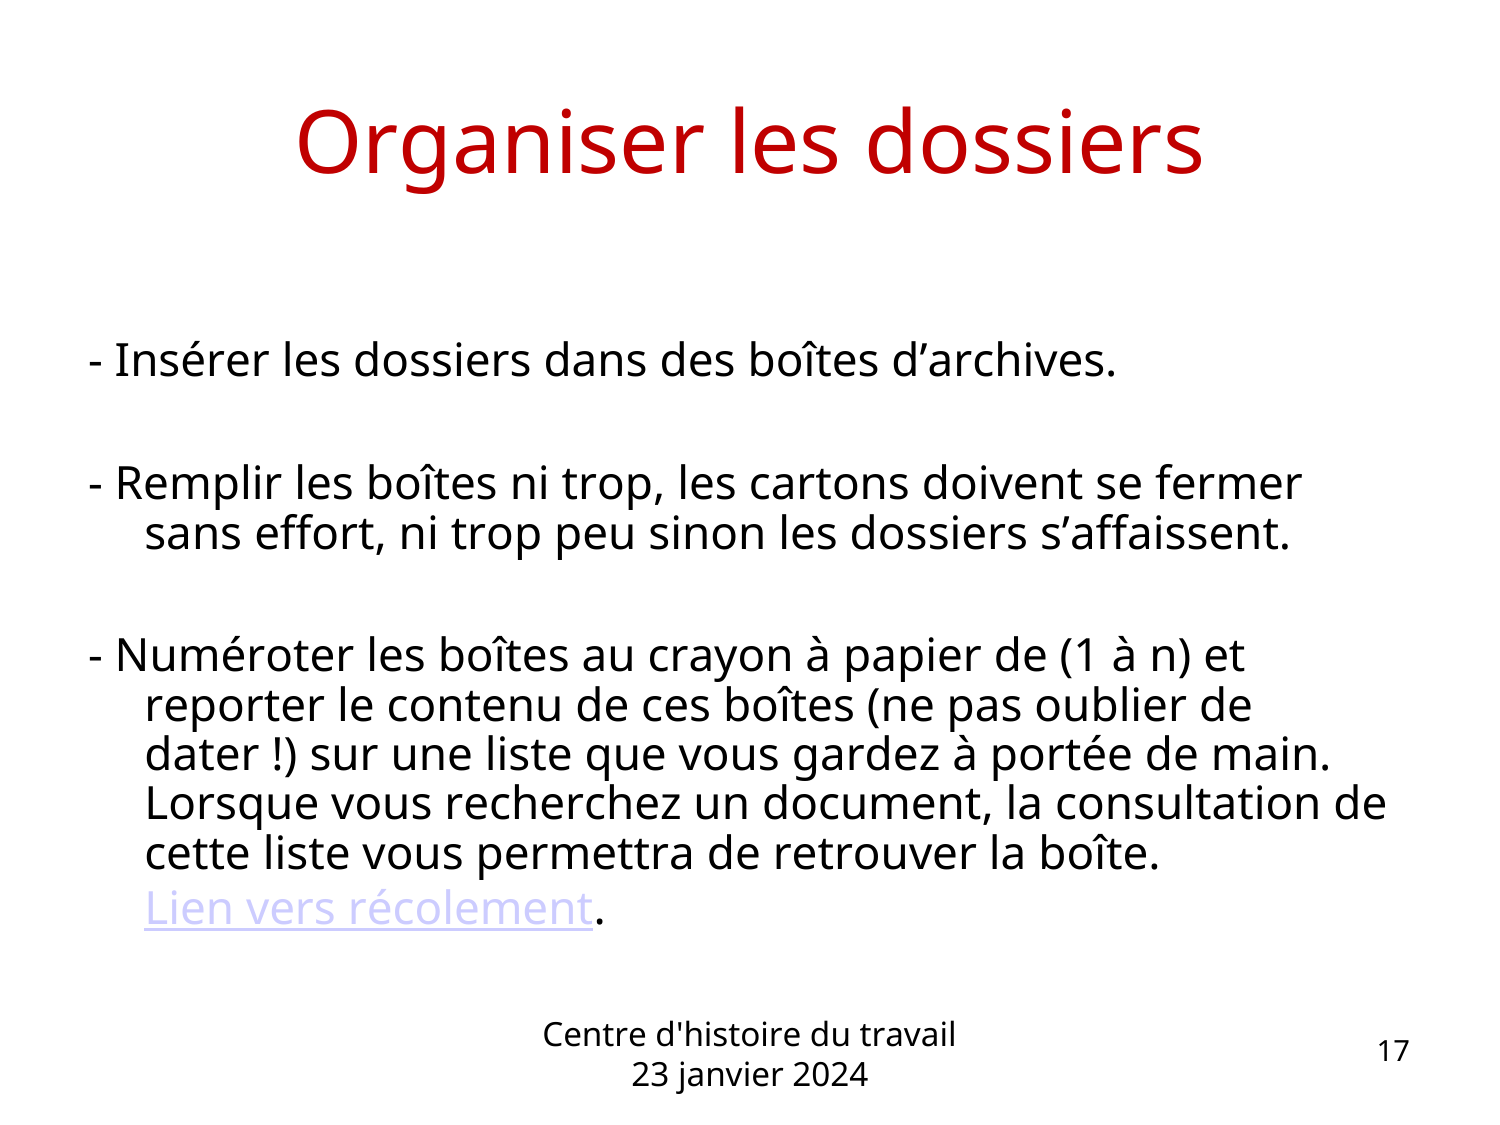

Organiser les dossiers
- Insérer les dossiers dans des boîtes d’archives.
- Remplir les boîtes ni trop, les cartons doivent se fermer sans effort, ni trop peu sinon les dossiers s’affaissent.
- Numéroter les boîtes au crayon à papier de (1 à n) et reporter le contenu de ces boîtes (ne pas oublier de dater !) sur une liste que vous gardez à portée de main. Lorsque vous recherchez un document, la consultation de cette liste vous permettra de retrouver la boîte. Lien vers récolement.
Centre d'histoire du travail
23 janvier 2024